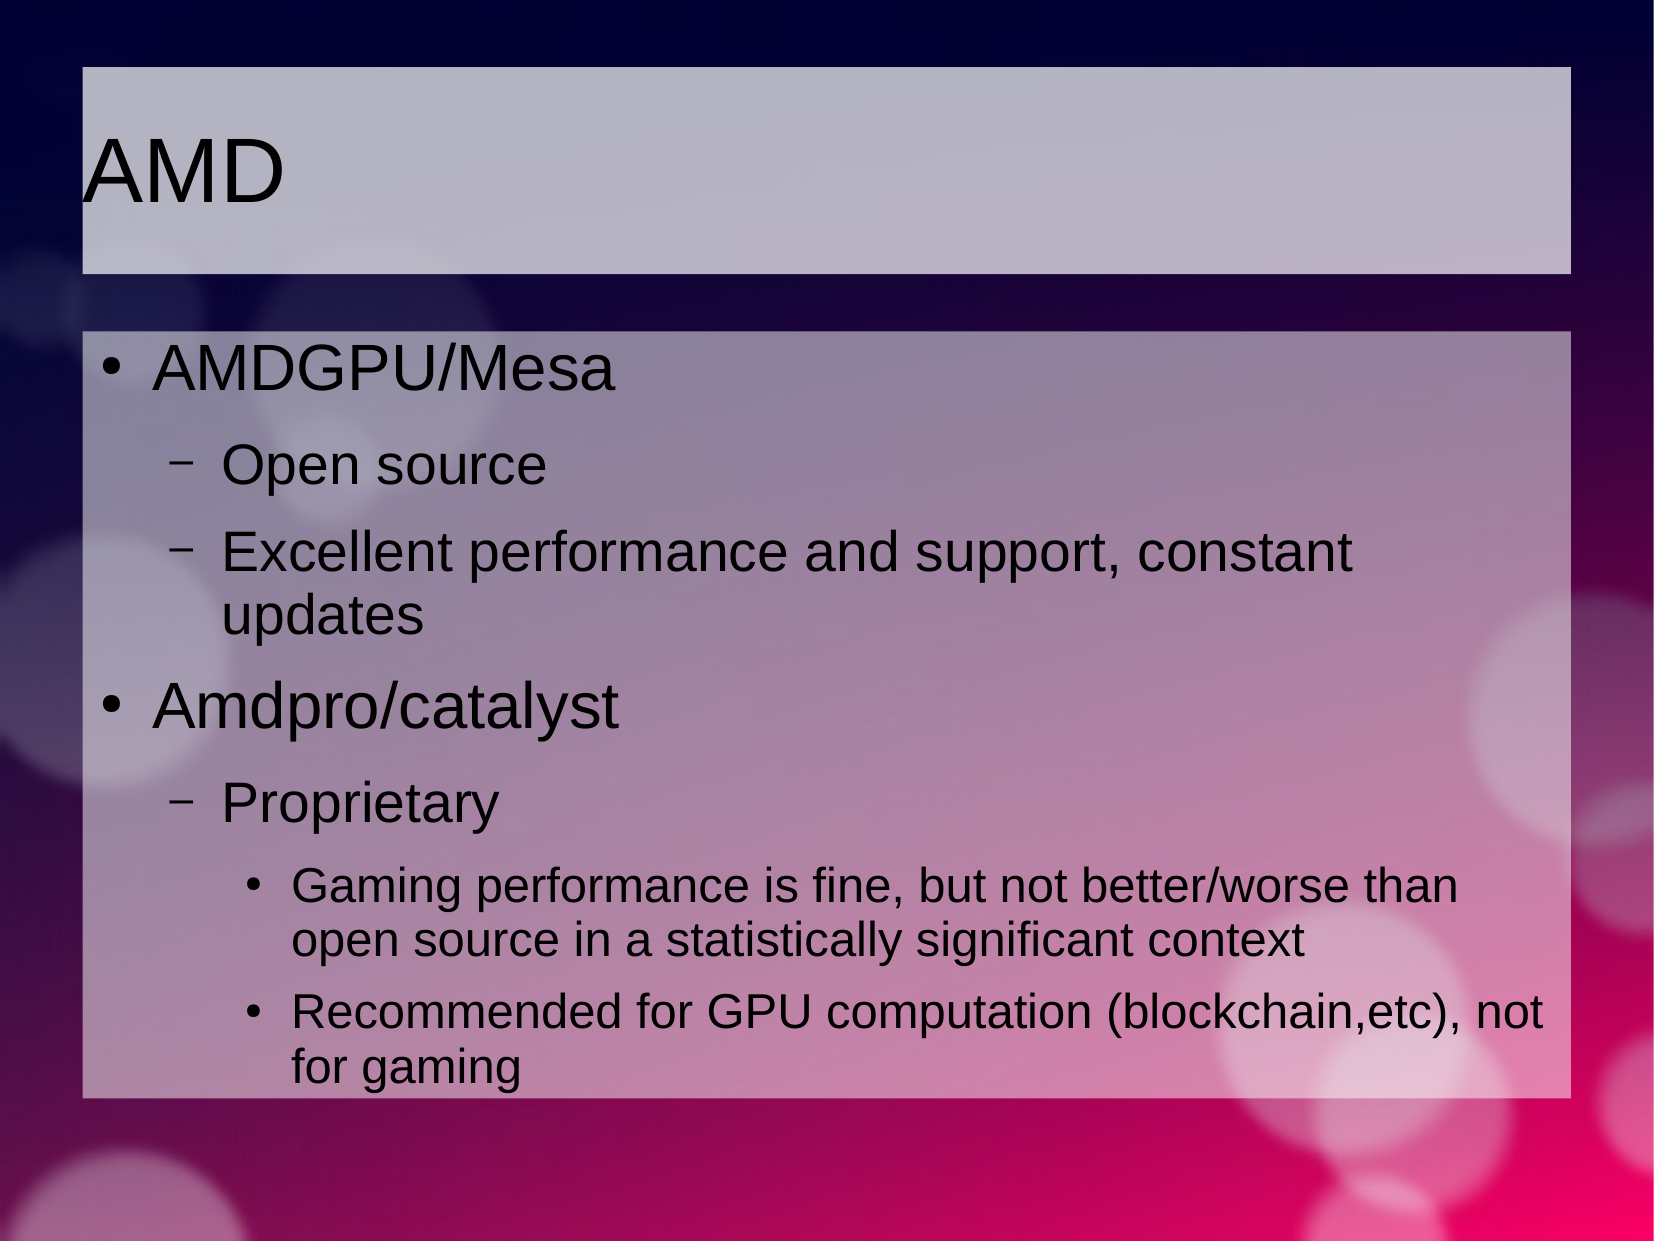

# AMD
AMDGPU/Mesa
Open source
Excellent performance and support, constant updates
Amdpro/catalyst
Proprietary
Gaming performance is fine, but not better/worse than open source in a statistically significant context
Recommended for GPU computation (blockchain,etc), not for gaming